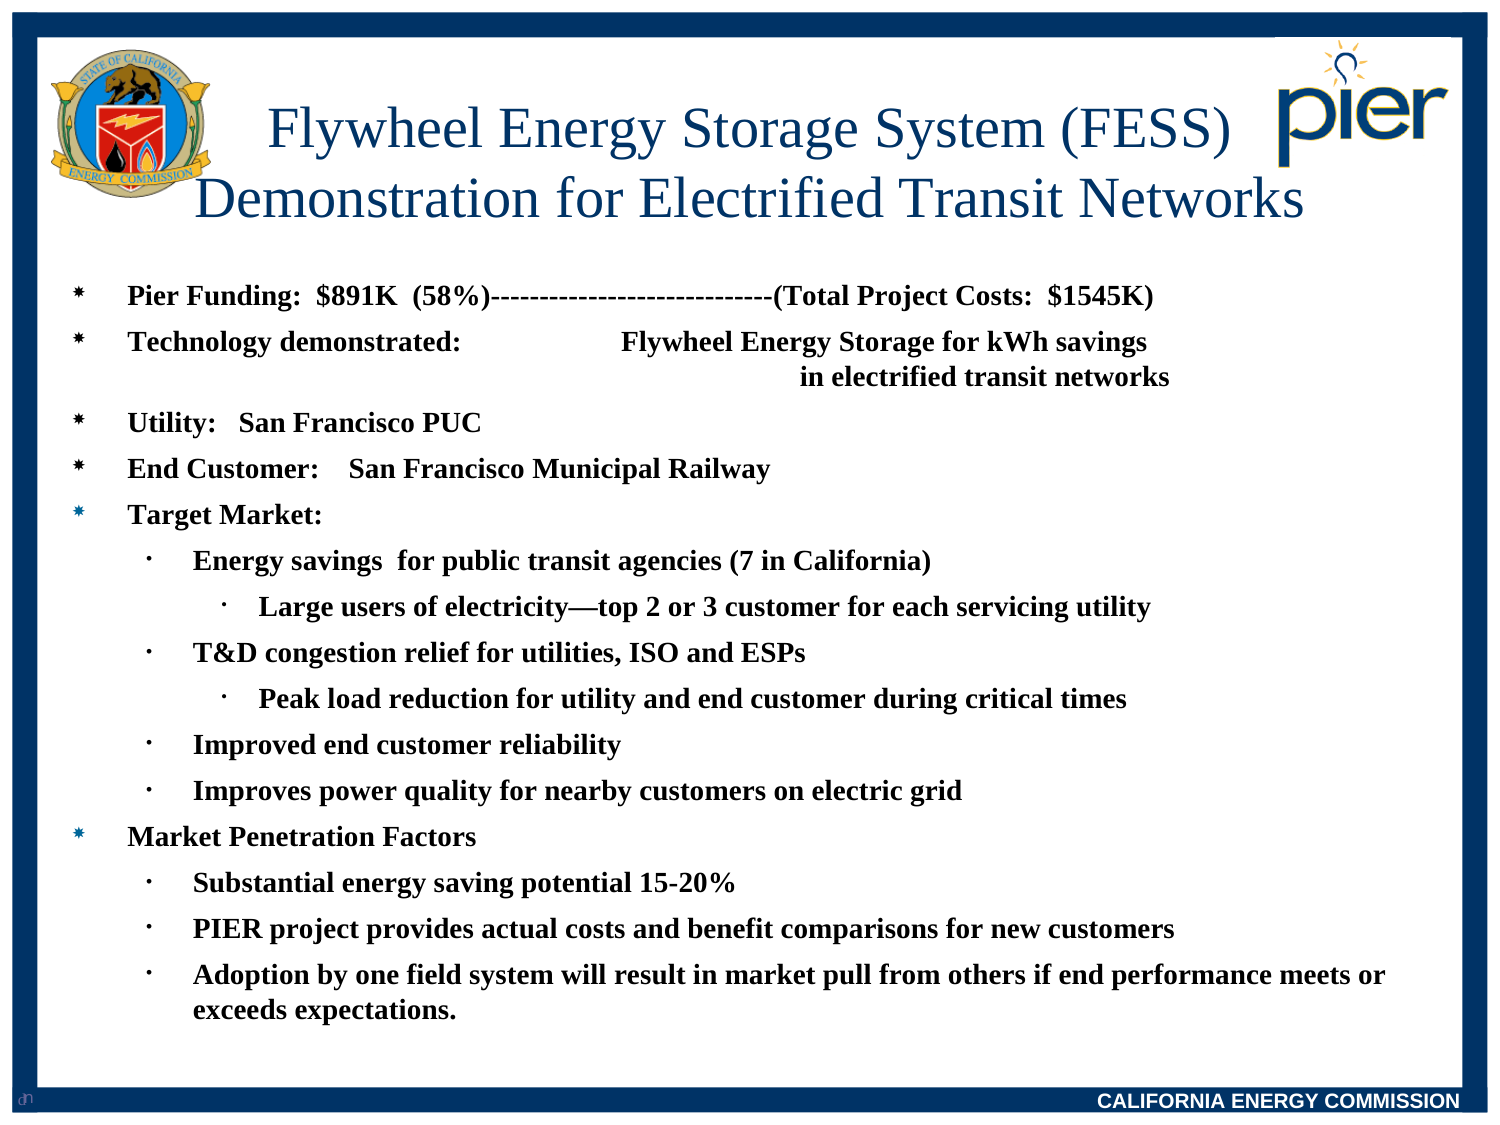

# Flywheel Energy Storage System (FESS) Demonstration for Electrified Transit Networks
Pier Funding: $891K (58%)-----------------------------(Total Project Costs: $1545K)
Technology demonstrated: Flywheel Energy Storage for kWh savings
				 in electrified transit networks
Utility: San Francisco PUC
End Customer: San Francisco Municipal Railway
Target Market:
Energy savings for public transit agencies (7 in California)
Large users of electricity—top 2 or 3 customer for each servicing utility
T&D congestion relief for utilities, ISO and ESPs
Peak load reduction for utility and end customer during critical times
Improved end customer reliability
Improves power quality for nearby customers on electric grid
Market Penetration Factors
Substantial energy saving potential 15-20%
PIER project provides actual costs and benefit comparisons for new customers
Adoption by one field system will result in market pull from others if end performance meets or exceeds expectations.